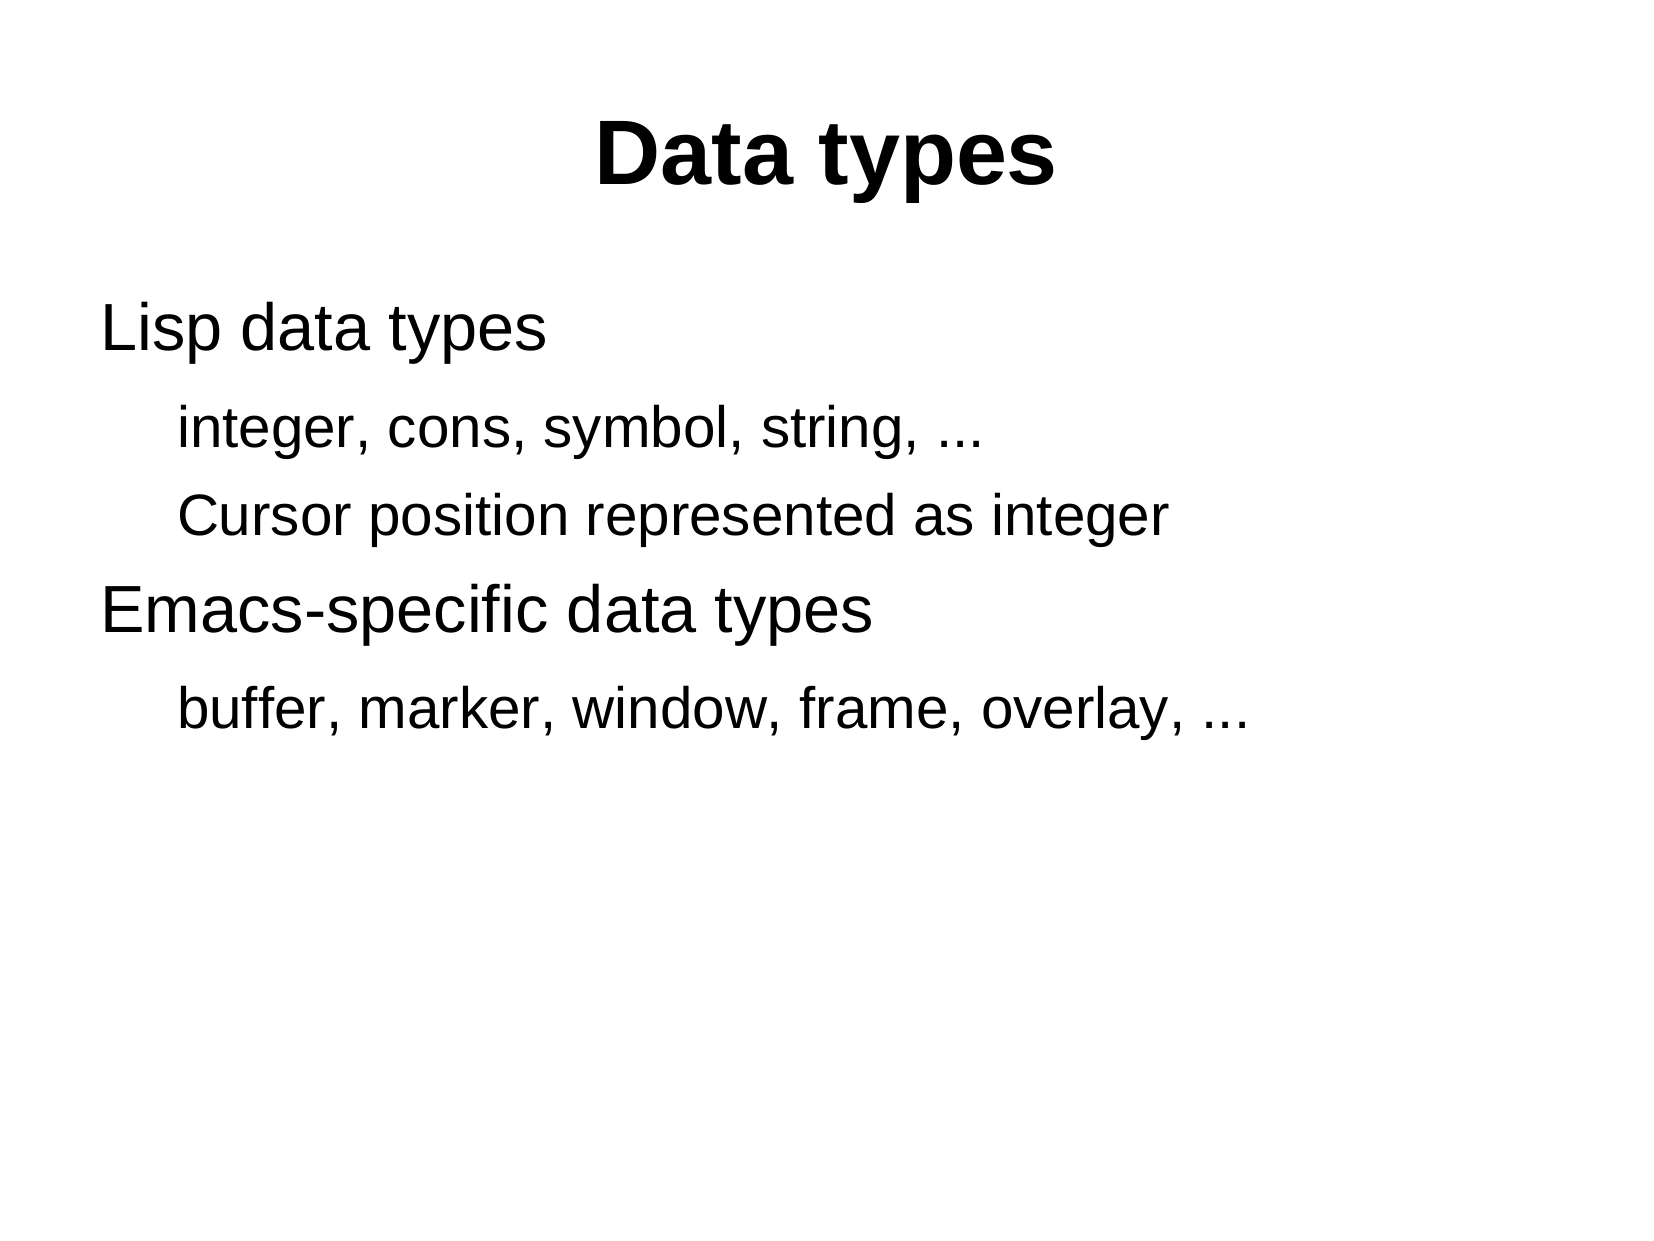

# Data types
Lisp data types
integer, cons, symbol, string, ...
Cursor position represented as integer
Emacs-specific data types
buffer, marker, window, frame, overlay, ...